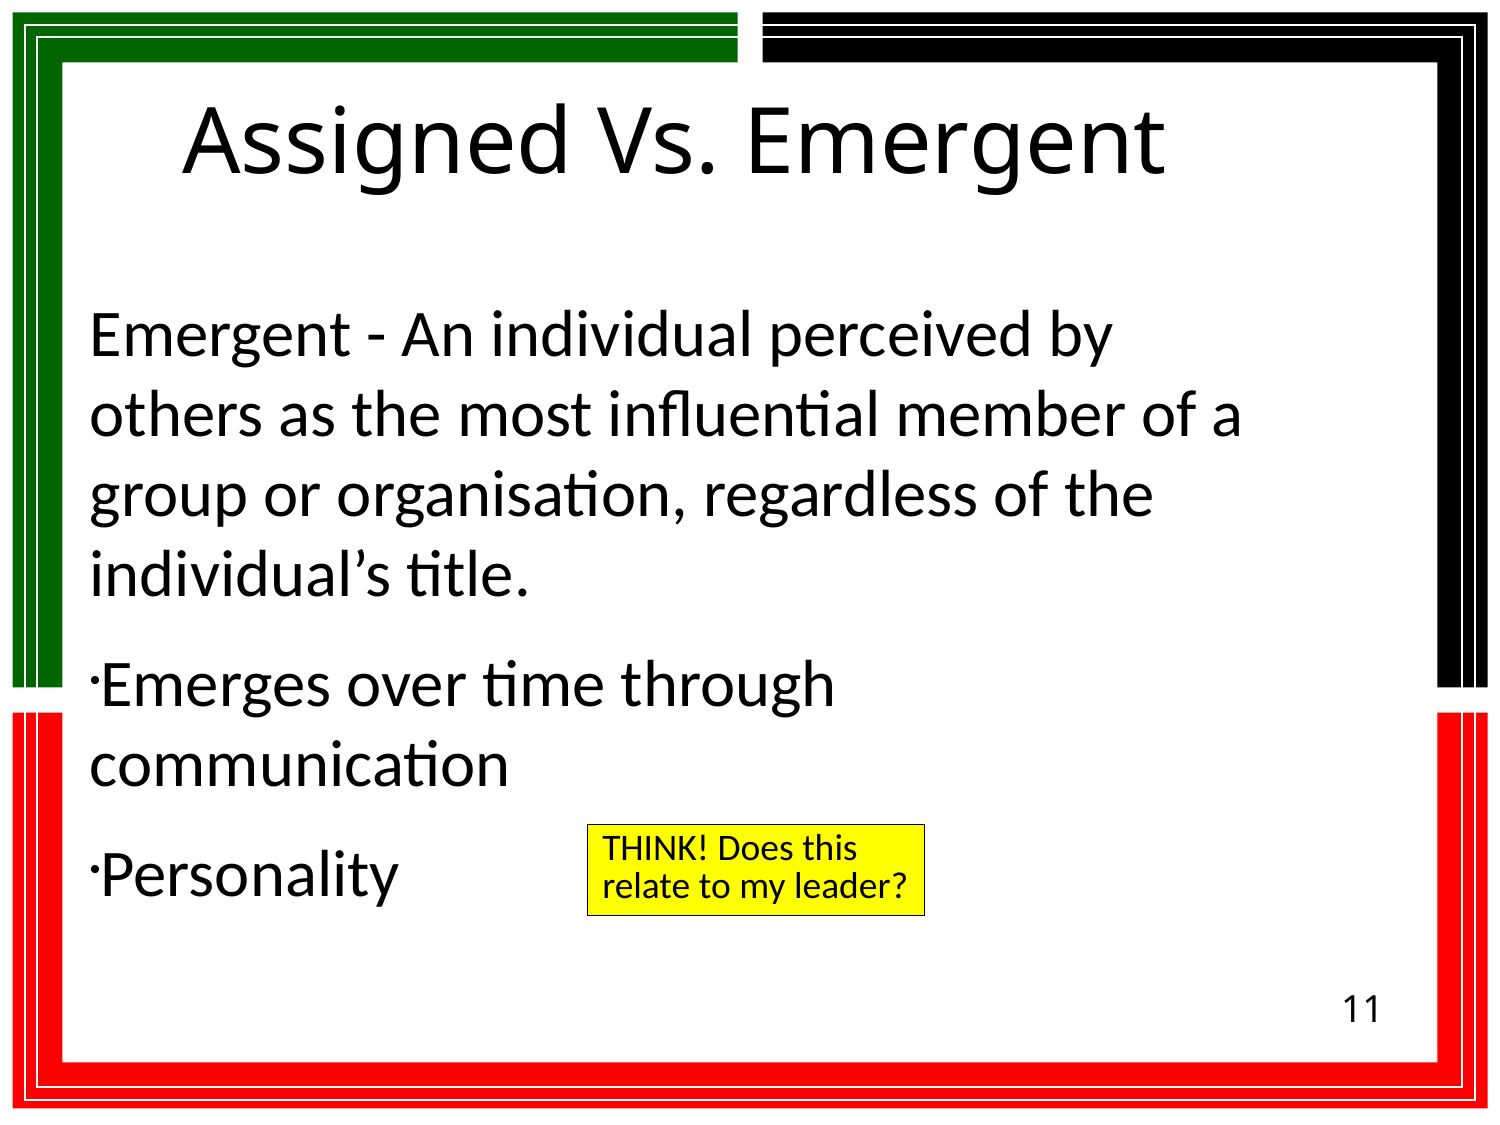

a
# Assigned Vs. Emergent
Emergent - An individual perceived by others as the most influential member of a group or organisation, regardless of the individual’s title.
Emerges over time through communication
Personality
THINK! Does this relate to my leader?